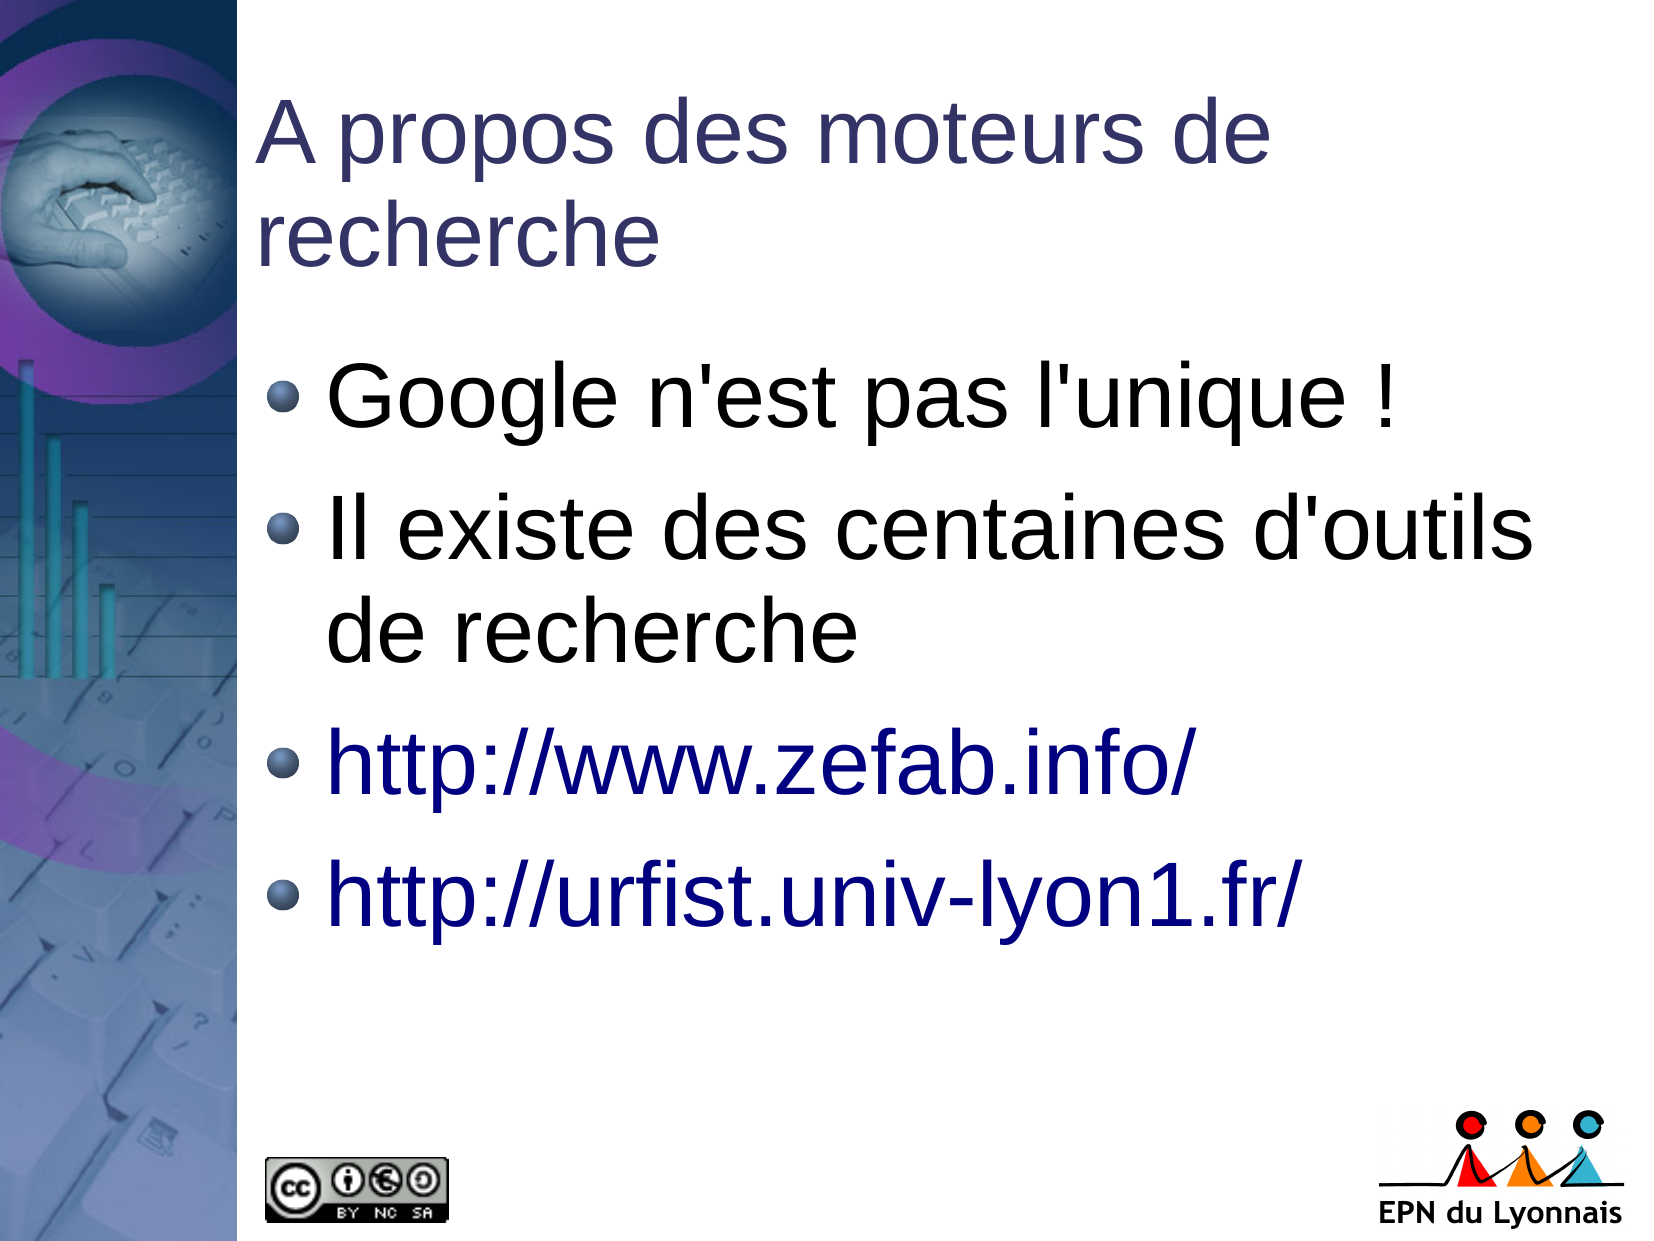

# A propos des moteurs de recherche
Google n'est pas l'unique !
Il existe des centaines d'outils de recherche
http://www.zefab.info/
http://urfist.univ-lyon1.fr/